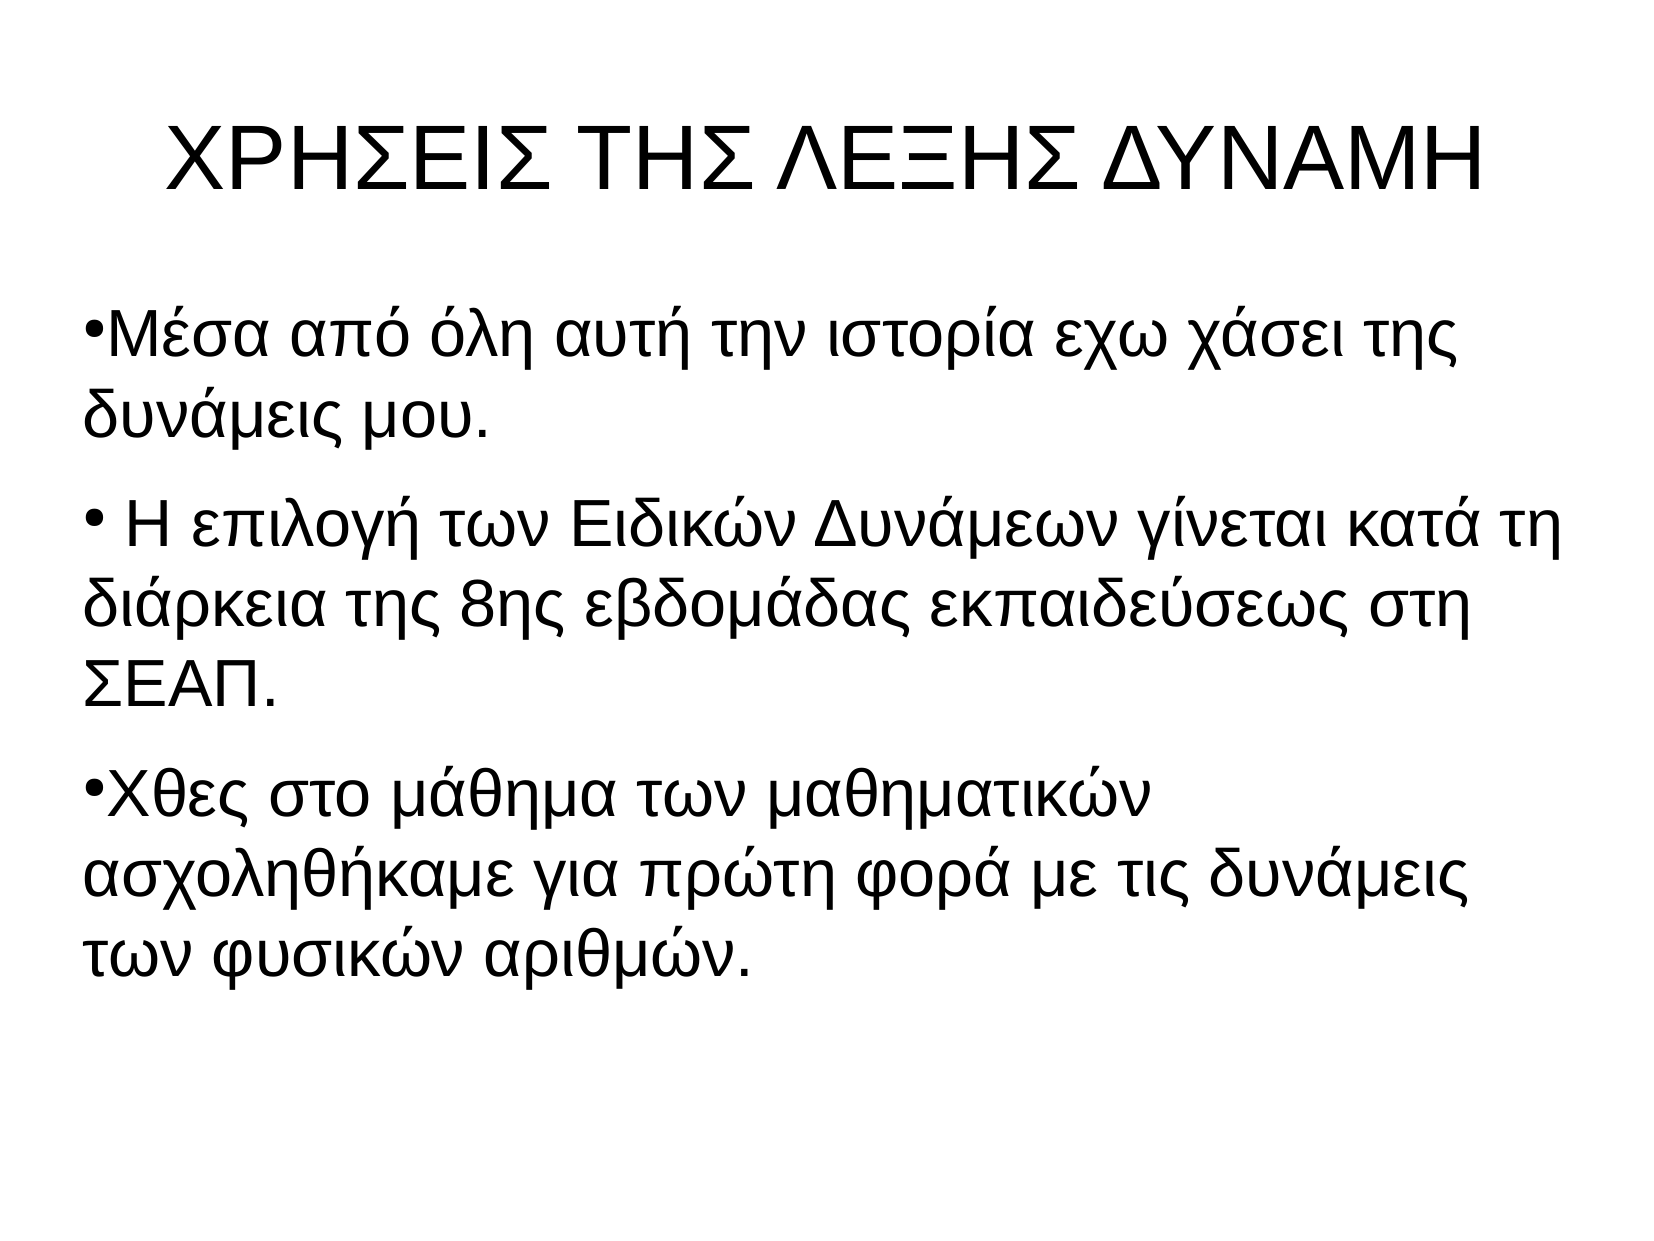

# ΧΡΗΣΕΙΣ ΤΗΣ ΛΕΞΗΣ ΔΥΝΑΜΗ
Μέσα από όλη αυτή την ιστορία εχω χάσει της δυνάμεις μου.
 Η επιλογή των Ειδικών Δυνάμεων γίνεται κατά τη διάρκεια της 8ης εβδομάδας εκπαιδεύσεως στη ΣΕΑΠ.
Χθες στο μάθημα των μαθηματικών ασχοληθήκαμε για πρώτη φορά με τις δυνάμεις των φυσικών αριθμών.